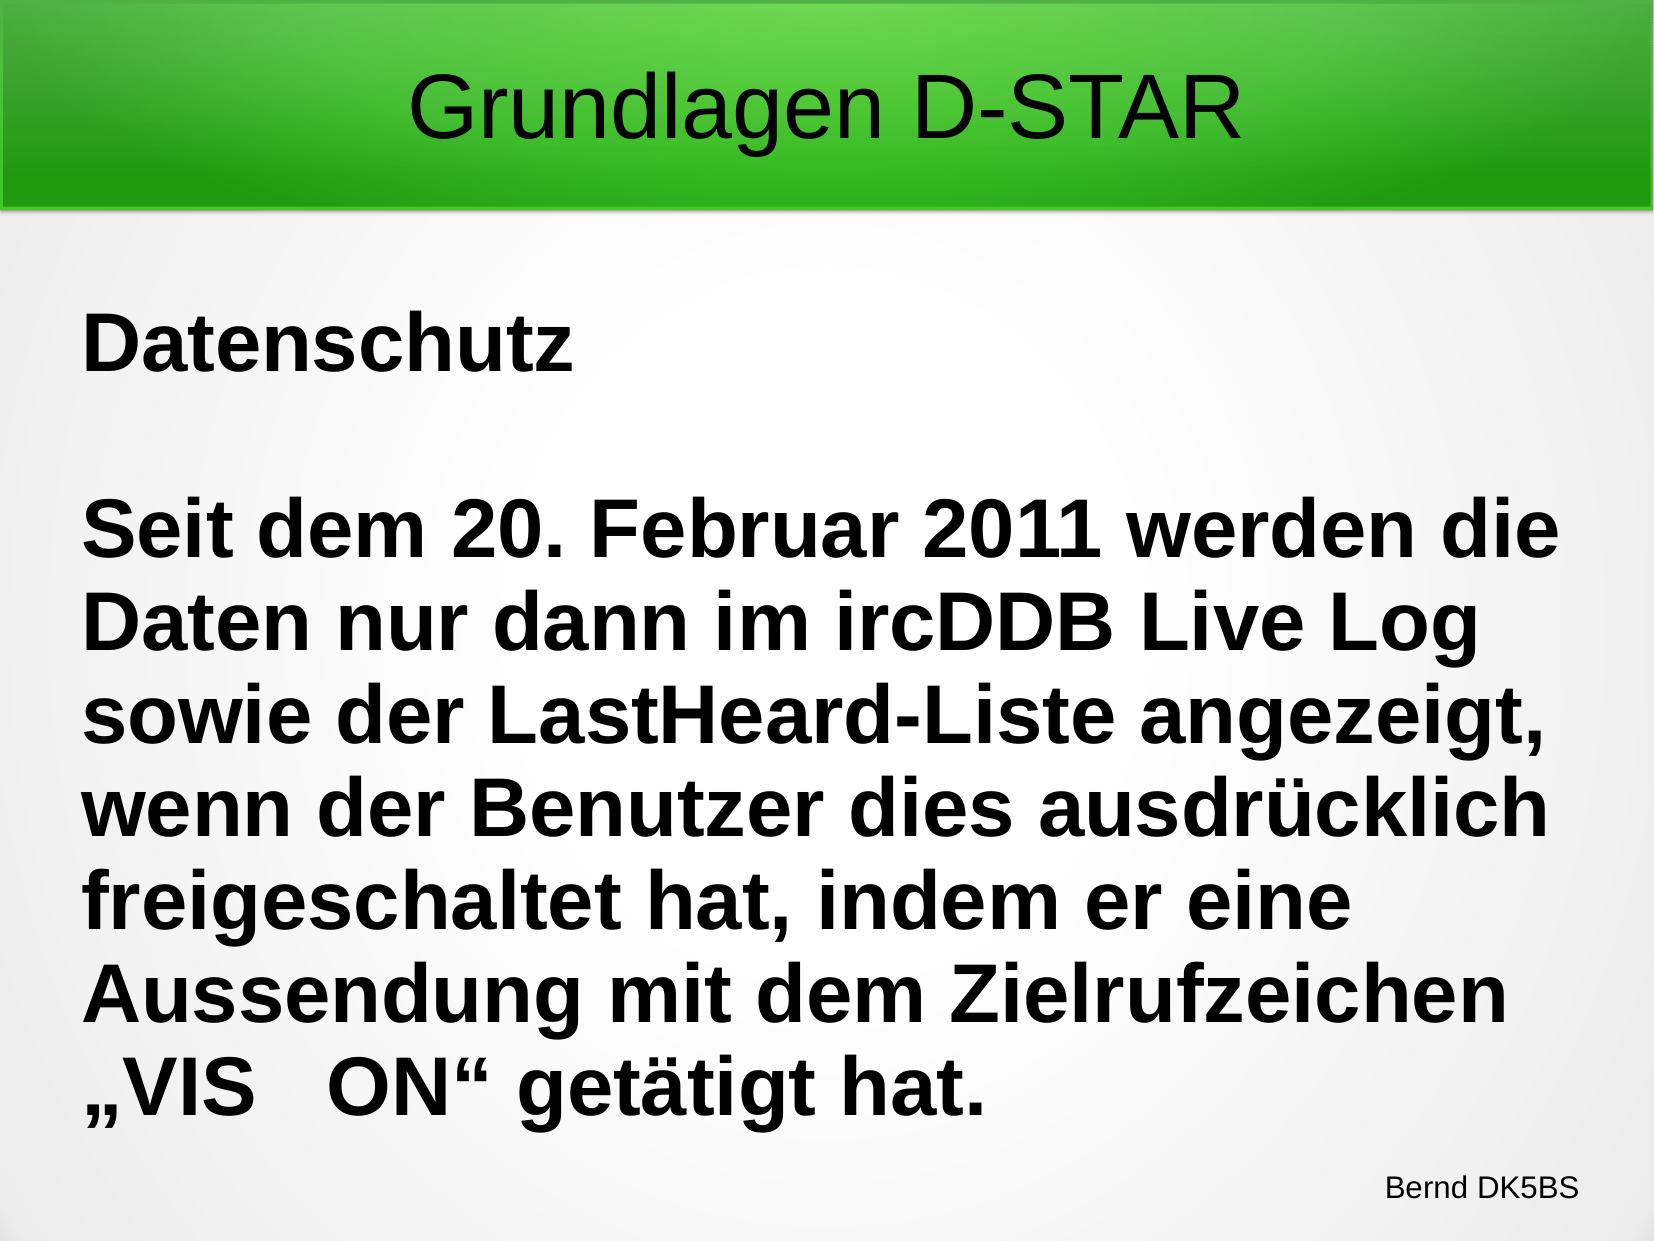

# Grundlagen D-STAR
Datenschutz
Seit dem 20. Februar 2011 werden die Daten nur dann im ircDDB Live Log sowie der LastHeard-Liste angezeigt, wenn der Benutzer dies ausdrücklich freigeschaltet hat, indem er eine Aussendung mit dem Zielrufzeichen „VIS ON“ getätigt hat.
Bernd DK5BS